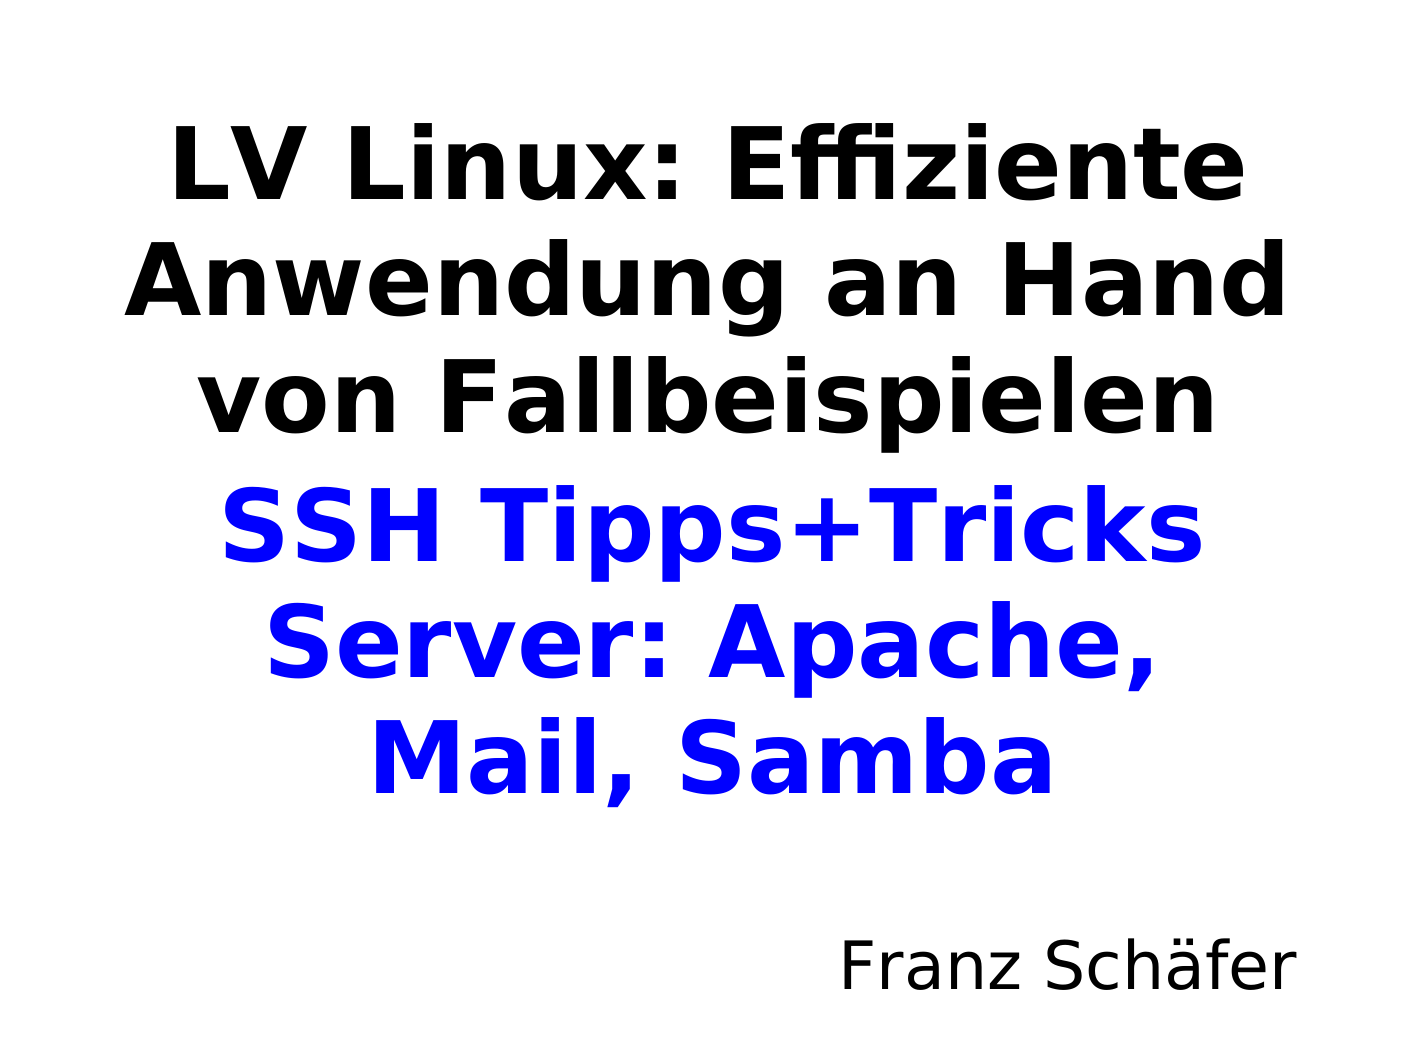

# LV Linux: Effiziente Anwendung an Hand von Fallbeispielen
SSH Tipps+Tricks
Server: Apache, Mail, Samba
Franz Schäfer